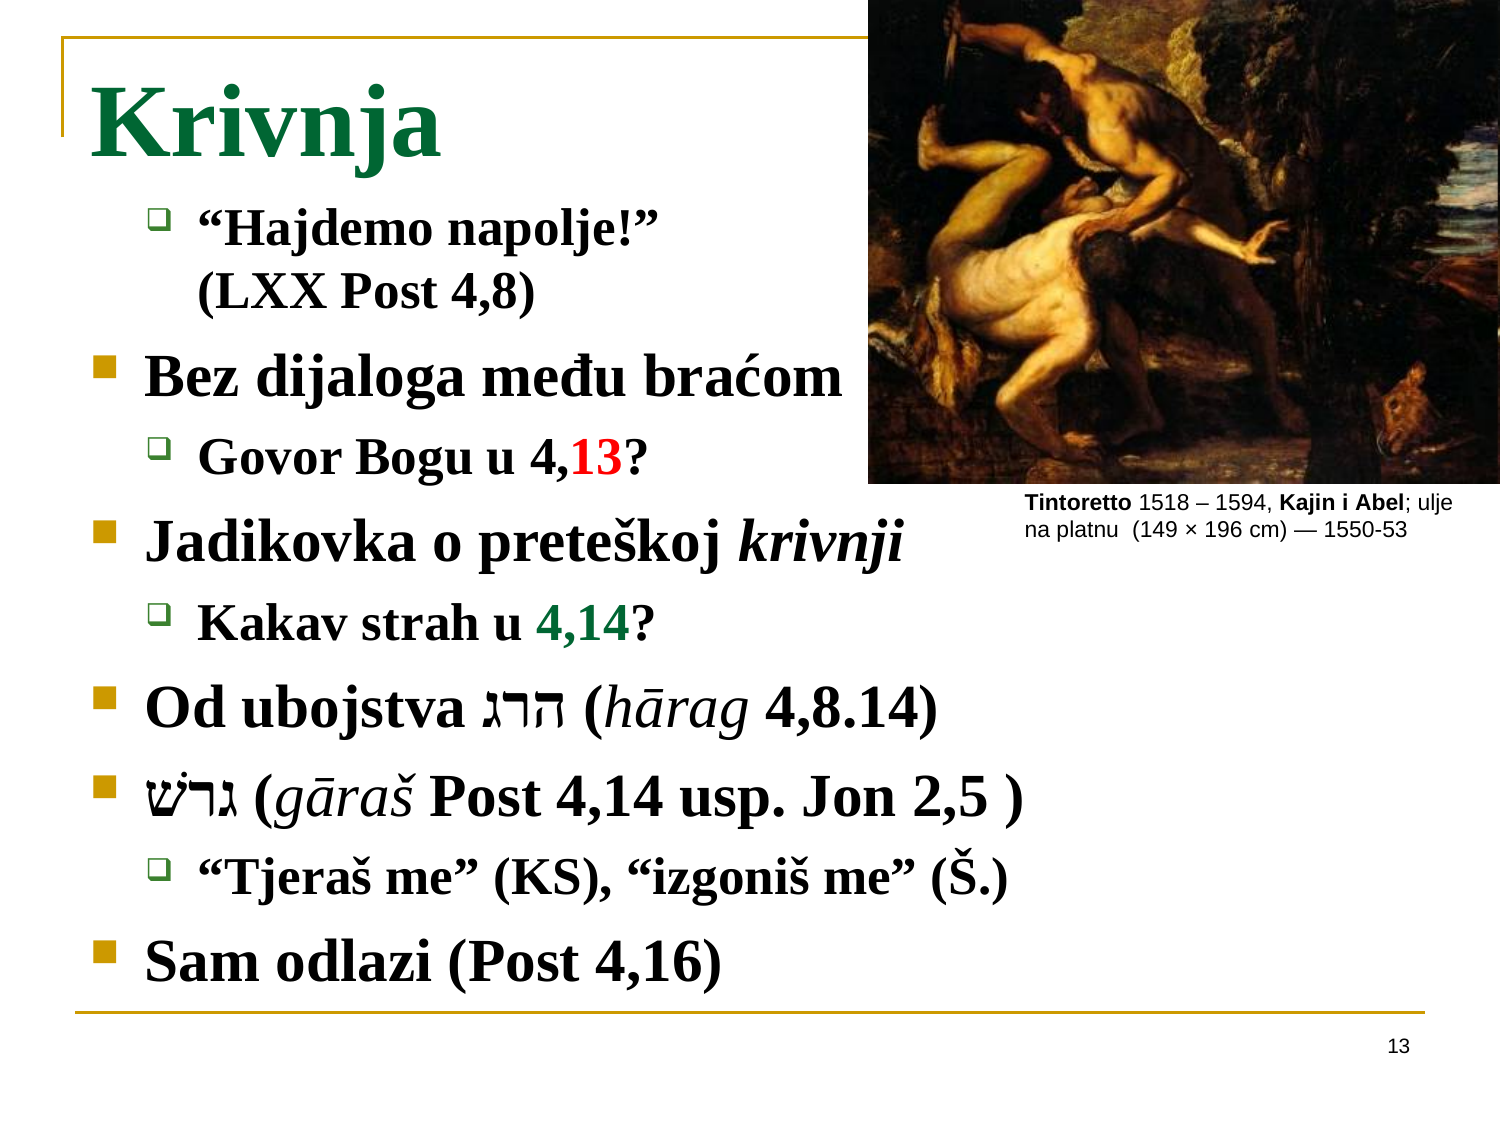

# Krivnja
“Hajdemo napolje!”
(LXX Post 4,8)
Bez dijaloga među braćom
Govor Bogu u 4,13?
Jadikovka o preteškoj krivnji
Kakav strah u 4,14?
Od ubojstva הרג (hārag 4,8.14)
גרשׁ (gāraš Post 4,14 usp. Jon 2,5 )
“Tjeraš me” (KS), “izgoniš me” (Š.)
Sam odlazi (Post 4,16)
Tintoretto 1518 – 1594, Kajin i Abel; ulje na platnu (149 × 196 cm) — 1550-53